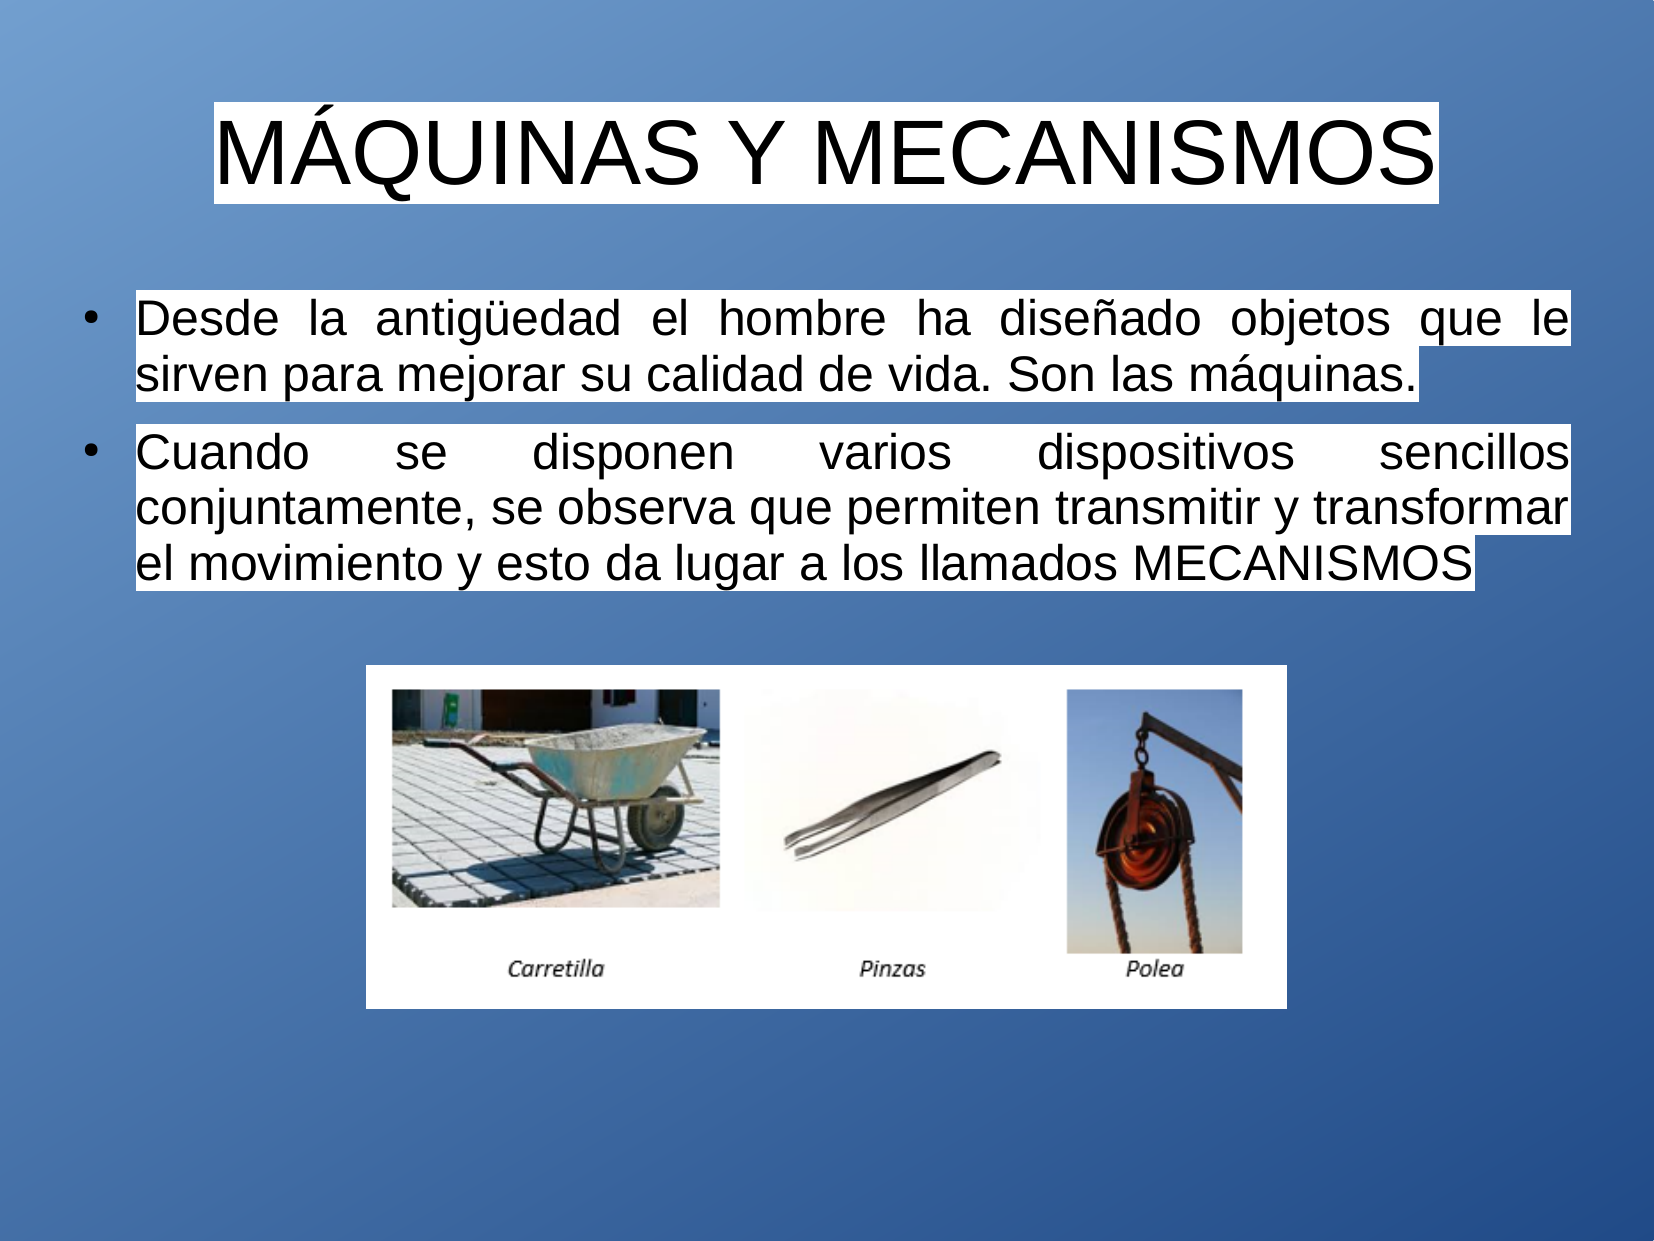

# MÁQUINAS Y MECANISMOS
Desde la antigüedad el hombre ha diseñado objetos que le sirven para mejorar su calidad de vida. Son las máquinas.
Cuando se disponen varios dispositivos sencillos conjuntamente, se observa que permiten transmitir y transformar el movimiento y esto da lugar a los llamados MECANISMOS